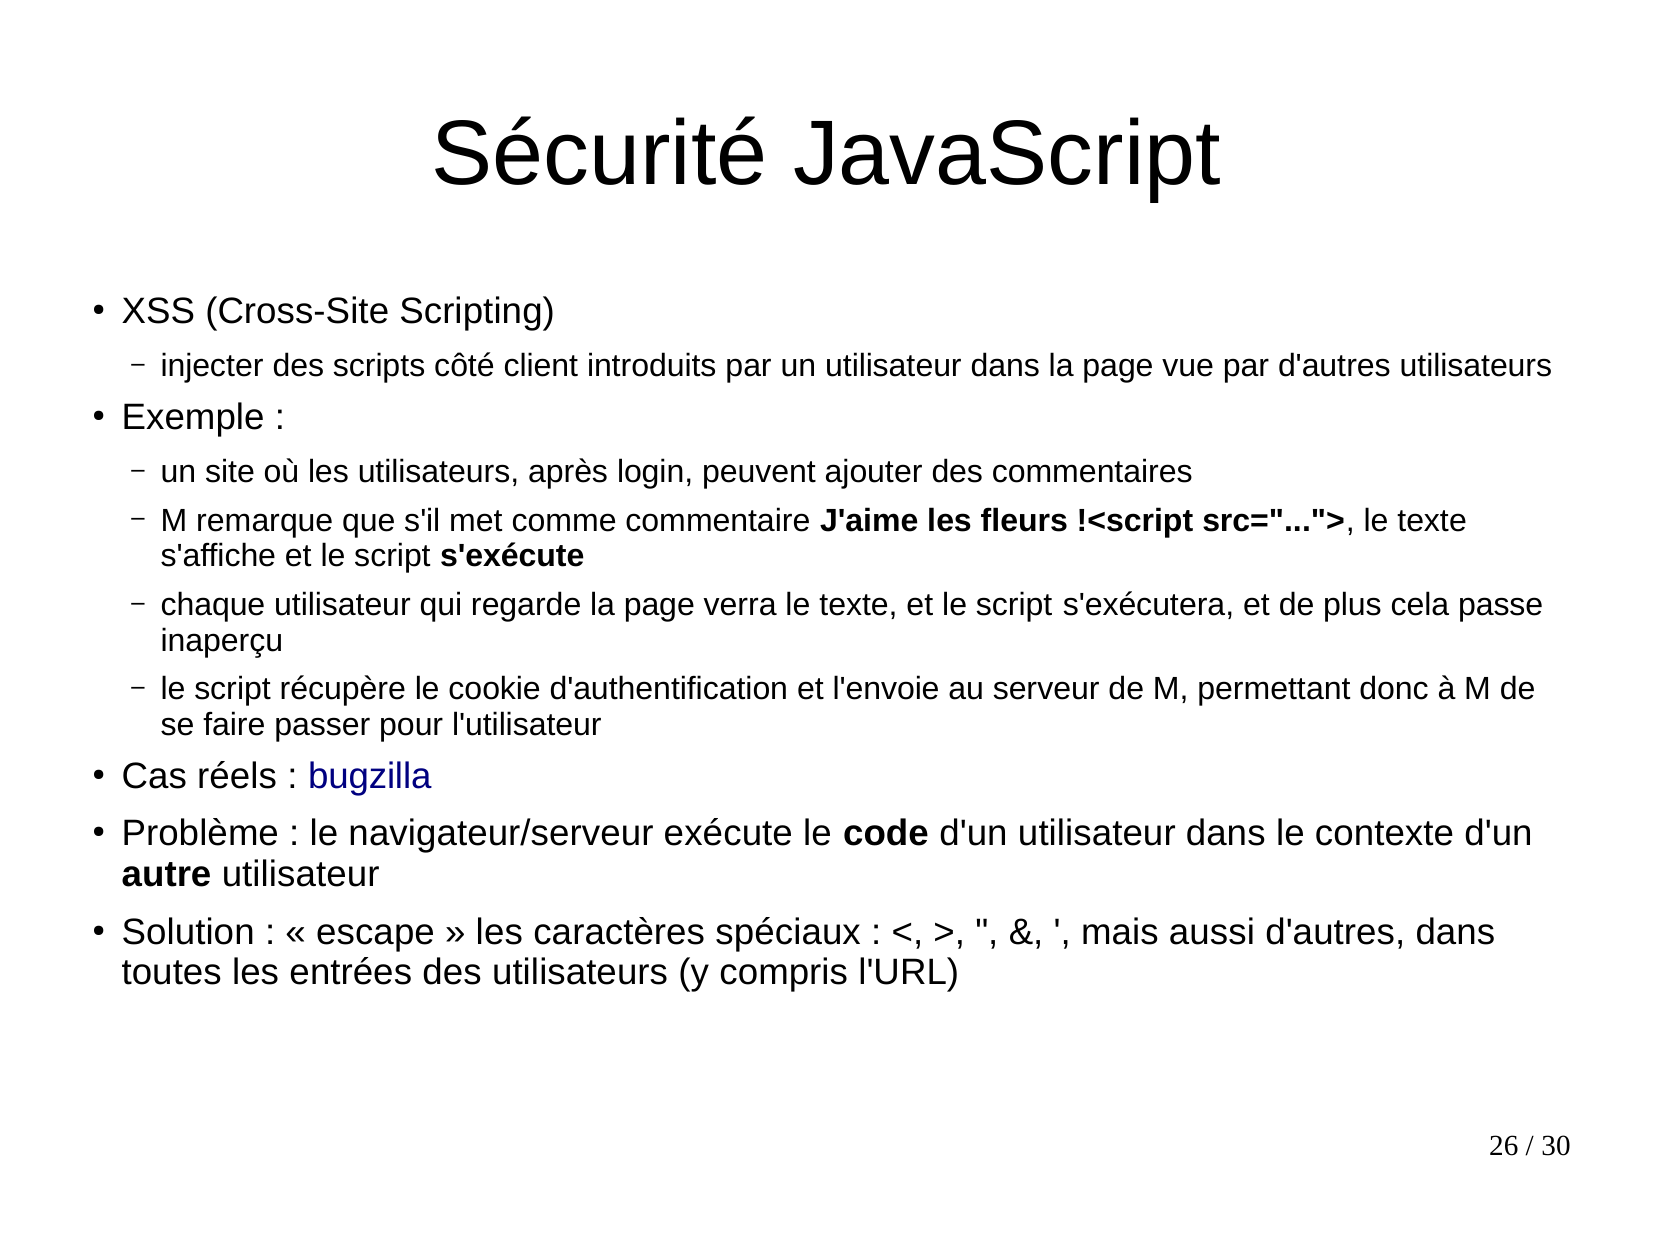

# Sécurité JavaScript
XSS (Cross-Site Scripting)
injecter des scripts côté client introduits par un utilisateur dans la page vue par d'autres utilisateurs
Exemple :
un site où les utilisateurs, après login, peuvent ajouter des commentaires
M remarque que s'il met comme commentaire J'aime les fleurs !<script src="...">, le texte s'affiche et le script s'exécute
chaque utilisateur qui regarde la page verra le texte, et le script s'exécutera, et de plus cela passe inaperçu
le script récupère le cookie d'authentification et l'envoie au serveur de M, permettant donc à M de se faire passer pour l'utilisateur
Cas réels : bugzilla
Problème : le navigateur/serveur exécute le code d'un utilisateur dans le contexte d'un autre utilisateur
Solution : « escape » les caractères spéciaux : <, >, ", &, ', mais aussi d'autres, dans toutes les entrées des utilisateurs (y compris l'URL)
26